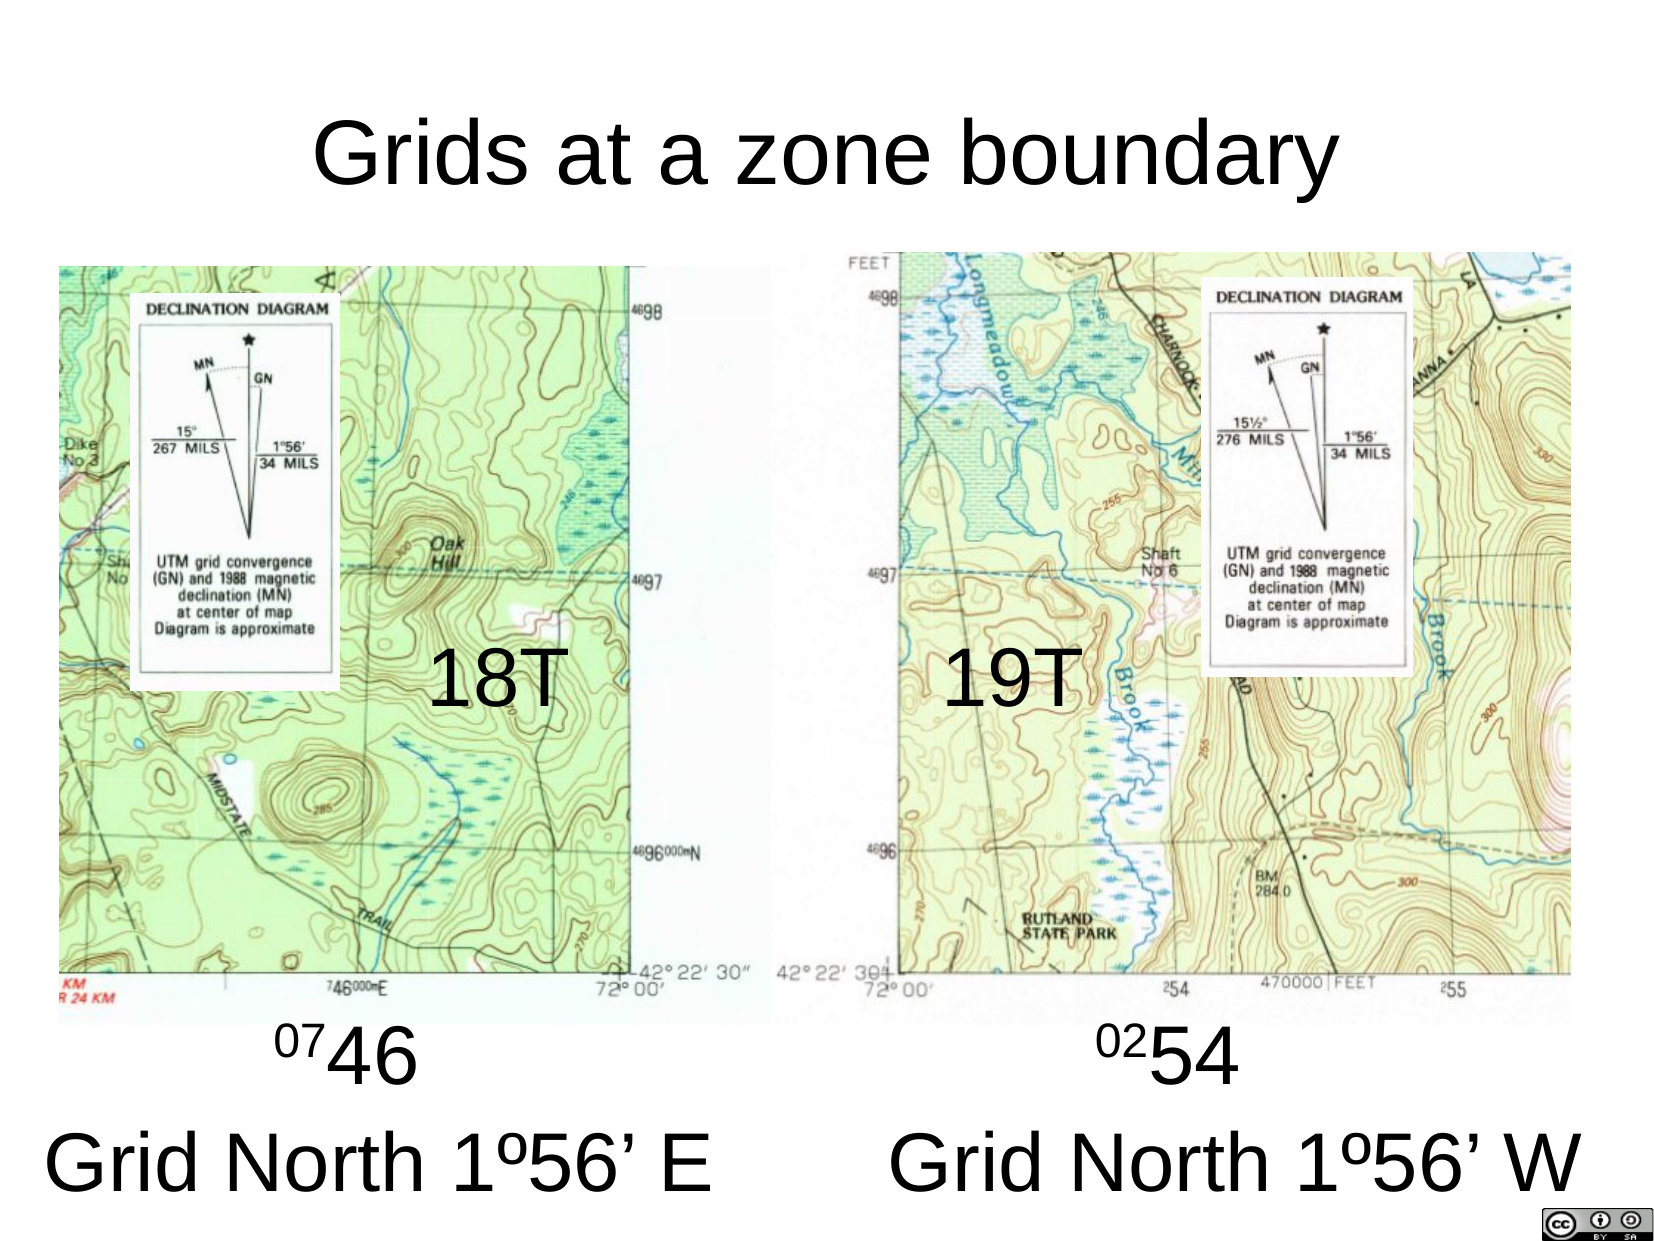

# Grids at a zone boundary
18T YM
19T BG
18T
19T
0746
0254
Grid North 1º56’ E
Grid North 1º56’ W